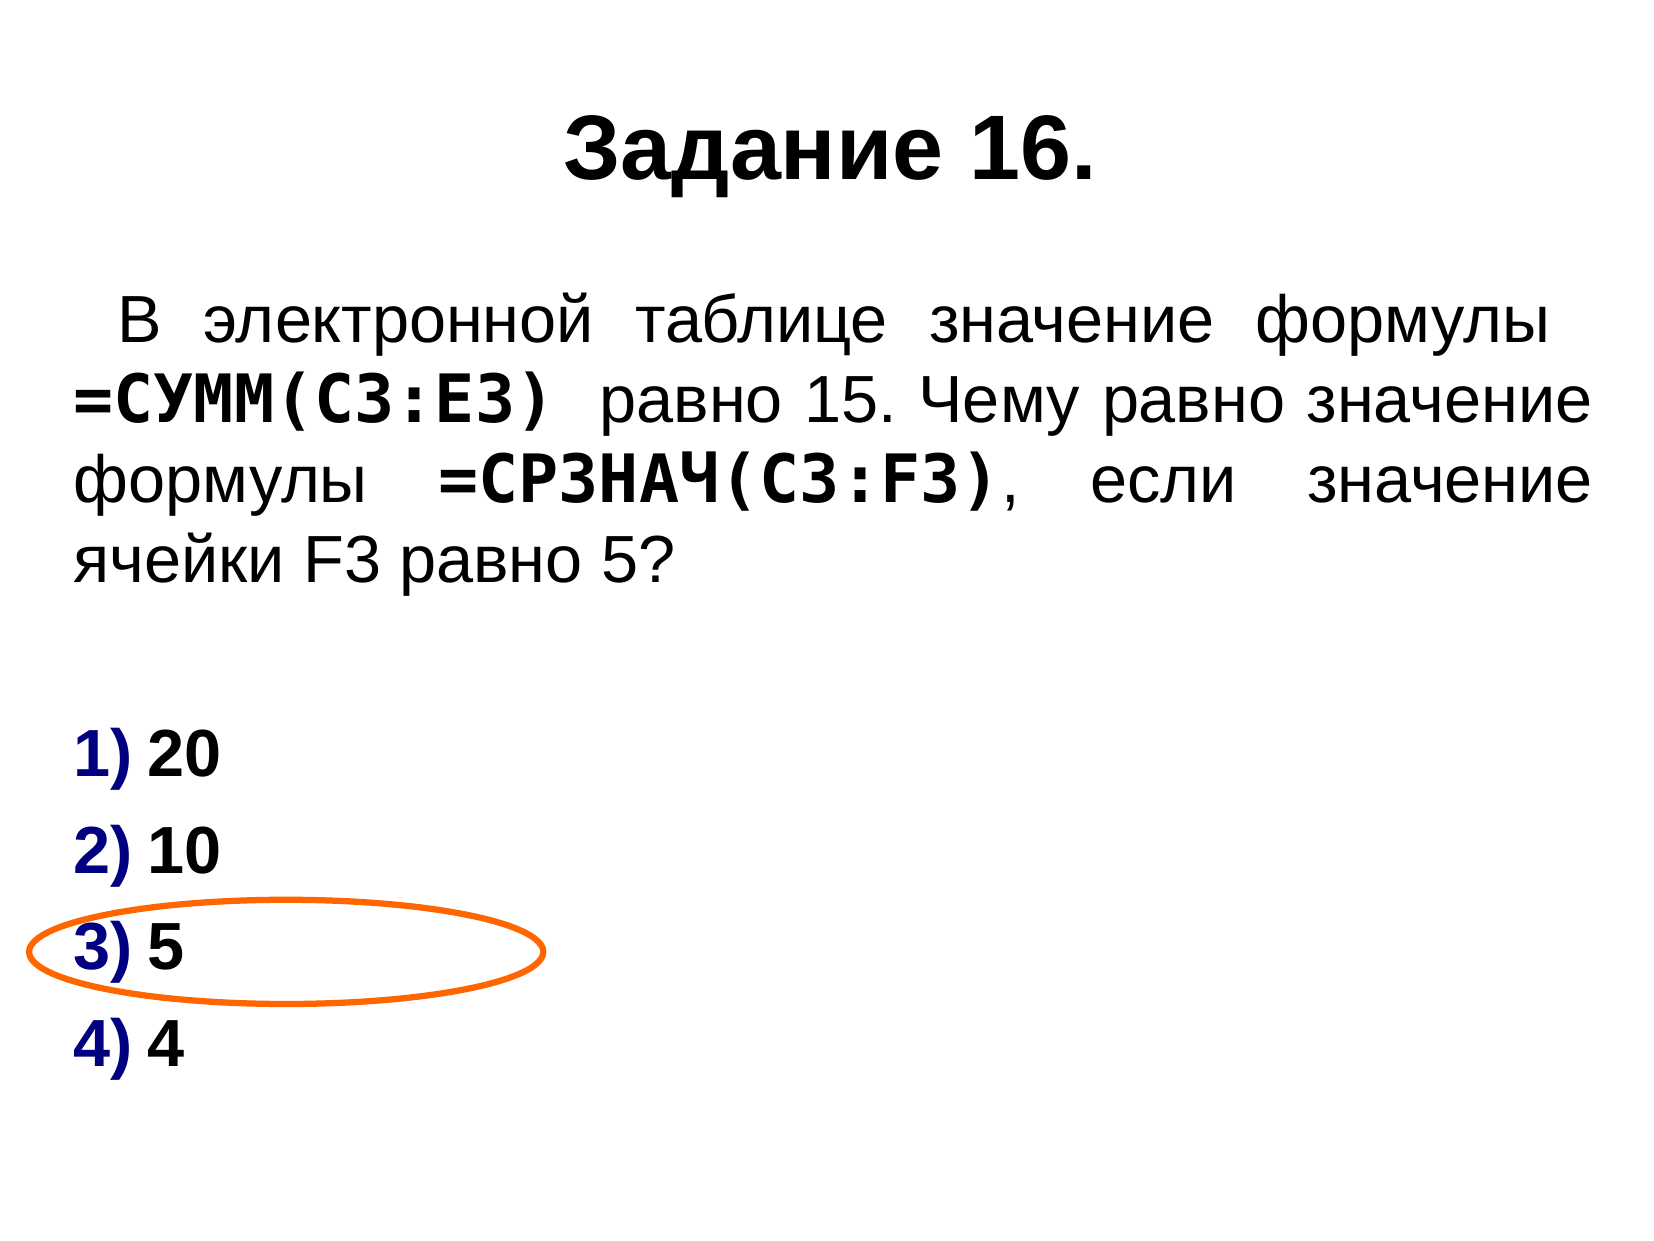

# Задание 16.
В электронной таблице значение формулы =СУММ(C3:E3) равно 15. Чему равно значение формулы =СРЗНАЧ(C3:F3), если значение ячейки F3 равно 5?
20
10
5
4